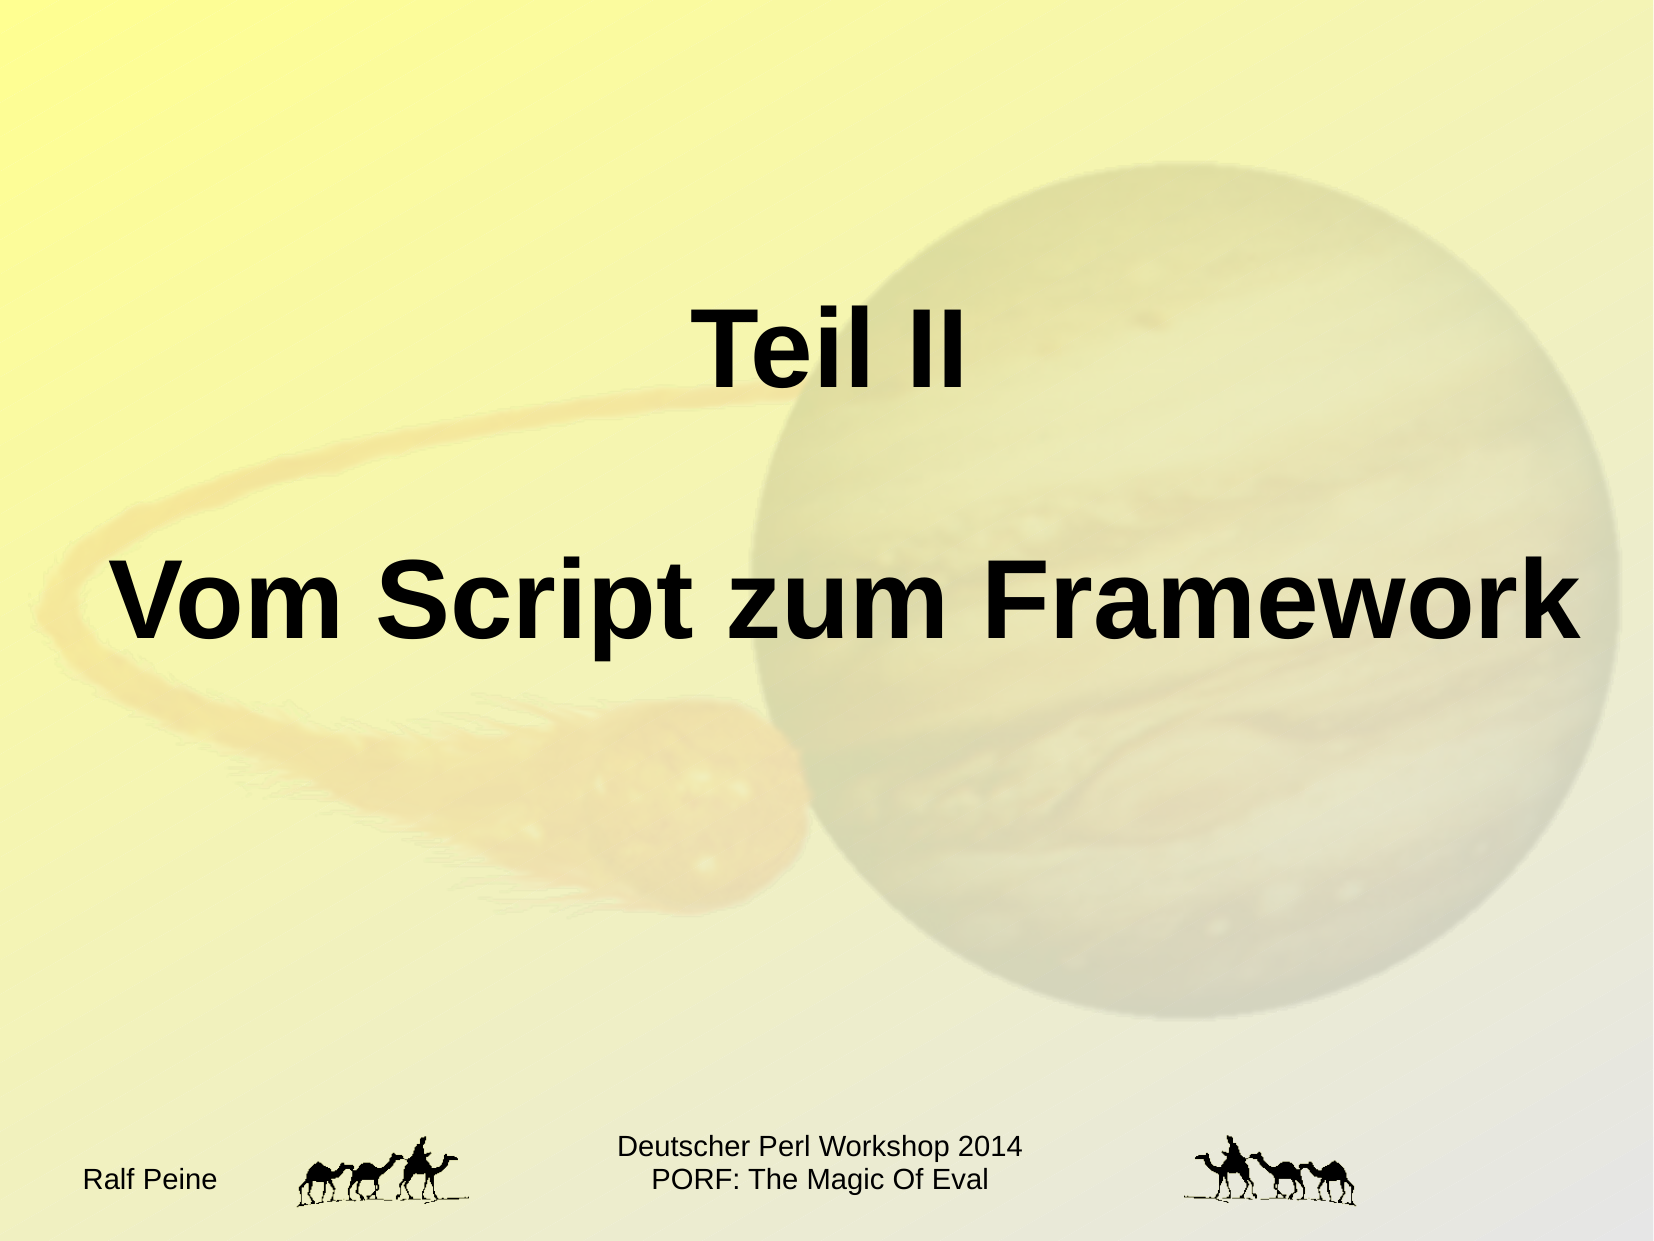

#
Teil II
Vom Script zum Framework